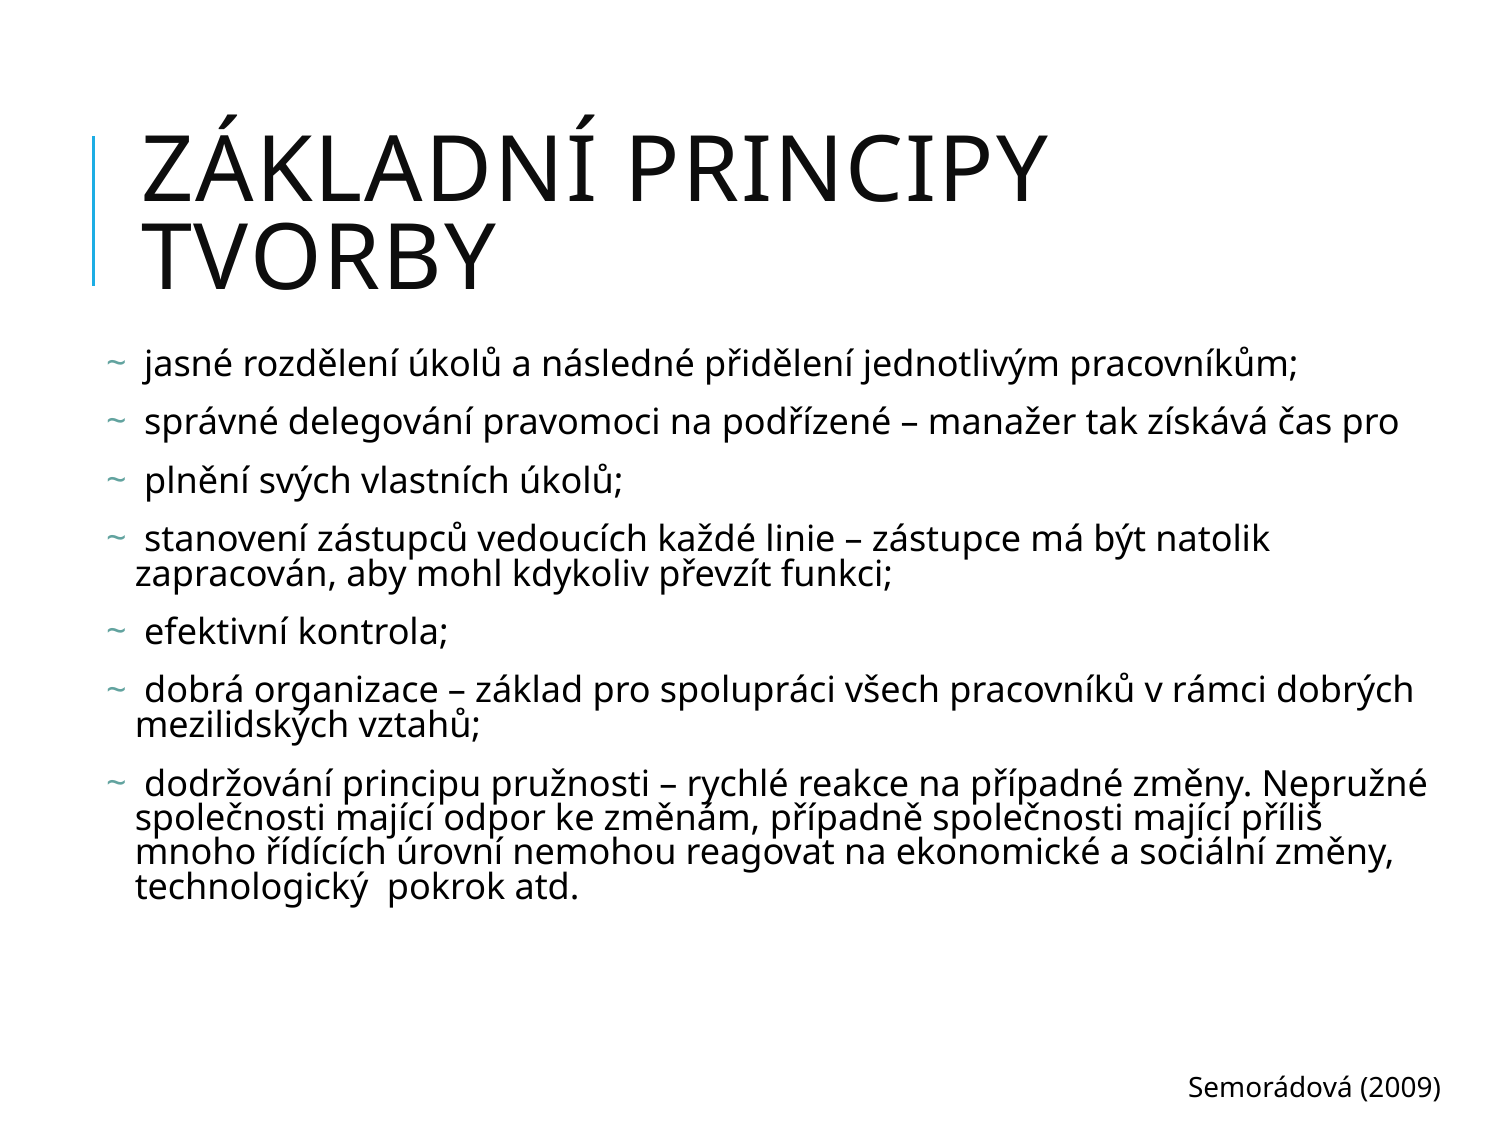

# Základní principy tvorby
 jasné rozdělení úkolů a následné přidělení jednotlivým pracovníkům;
 správné delegování pravomoci na podřízené – manažer tak získává čas pro
 plnění svých vlastních úkolů;
 stanovení zástupců vedoucích každé linie – zástupce má být natolik zapracován, aby mohl kdykoliv převzít funkci;
 efektivní kontrola;
 dobrá organizace – základ pro spolupráci všech pracovníků v rámci dobrých mezilidských vztahů;
 dodržování principu pružnosti – rychlé reakce na případné změny. Nepružné společnosti mající odpor ke změnám, případně společnosti mající příliš mnoho řídících úrovní nemohou reagovat na ekonomické a sociální změny, technologický pokrok atd.
Semorádová (2009)